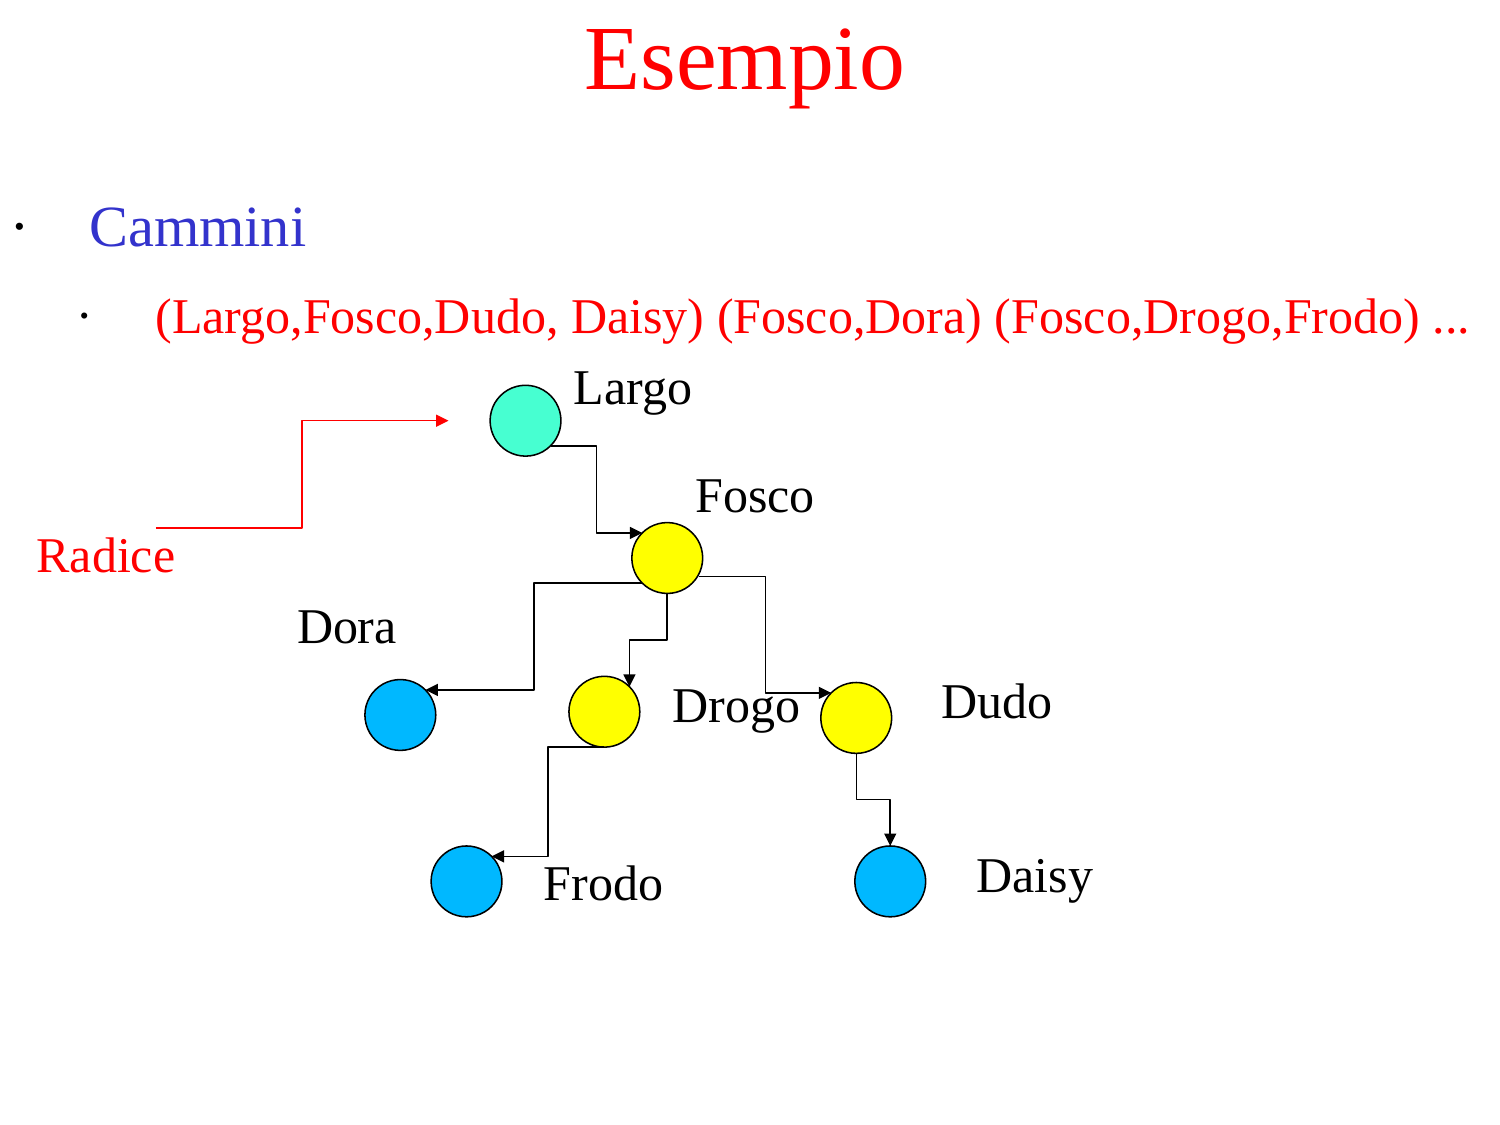

# Esempio
Cammini
(Largo,Fosco,Dudo, Daisy) (Fosco,Dora) (Fosco,Drogo,Frodo) ...
Largo
Fosco
Radice
Dora
Dudo
Drogo
Daisy
Frodo